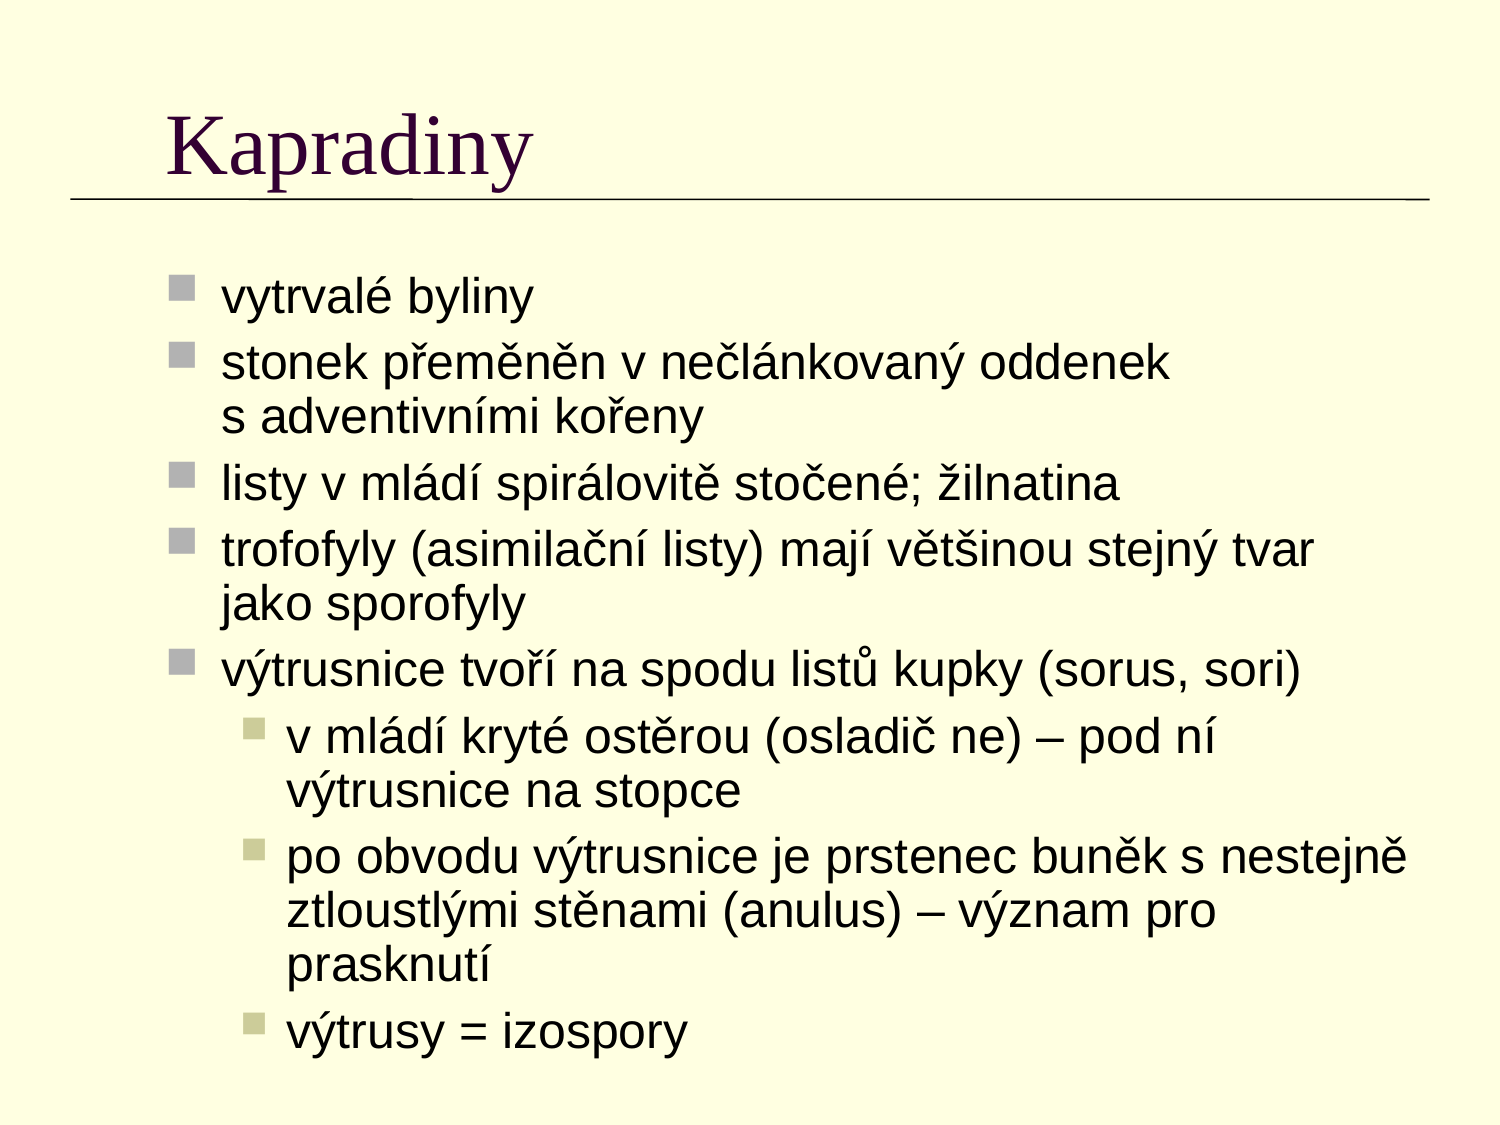

# Kapradiny
vytrvalé byliny
stonek přeměněn v nečlánkovaný oddenek s adventivními kořeny
listy v mládí spirálovitě stočené; žilnatina
trofofyly (asimilační listy) mají většinou stejný tvar jako sporofyly
výtrusnice tvoří na spodu listů kupky (sorus, sori)
v mládí kryté ostěrou (osladič ne) – pod ní výtrusnice na stopce
po obvodu výtrusnice je prstenec buněk s nestejně ztloustlými stěnami (anulus) – význam pro prasknutí
výtrusy = izospory